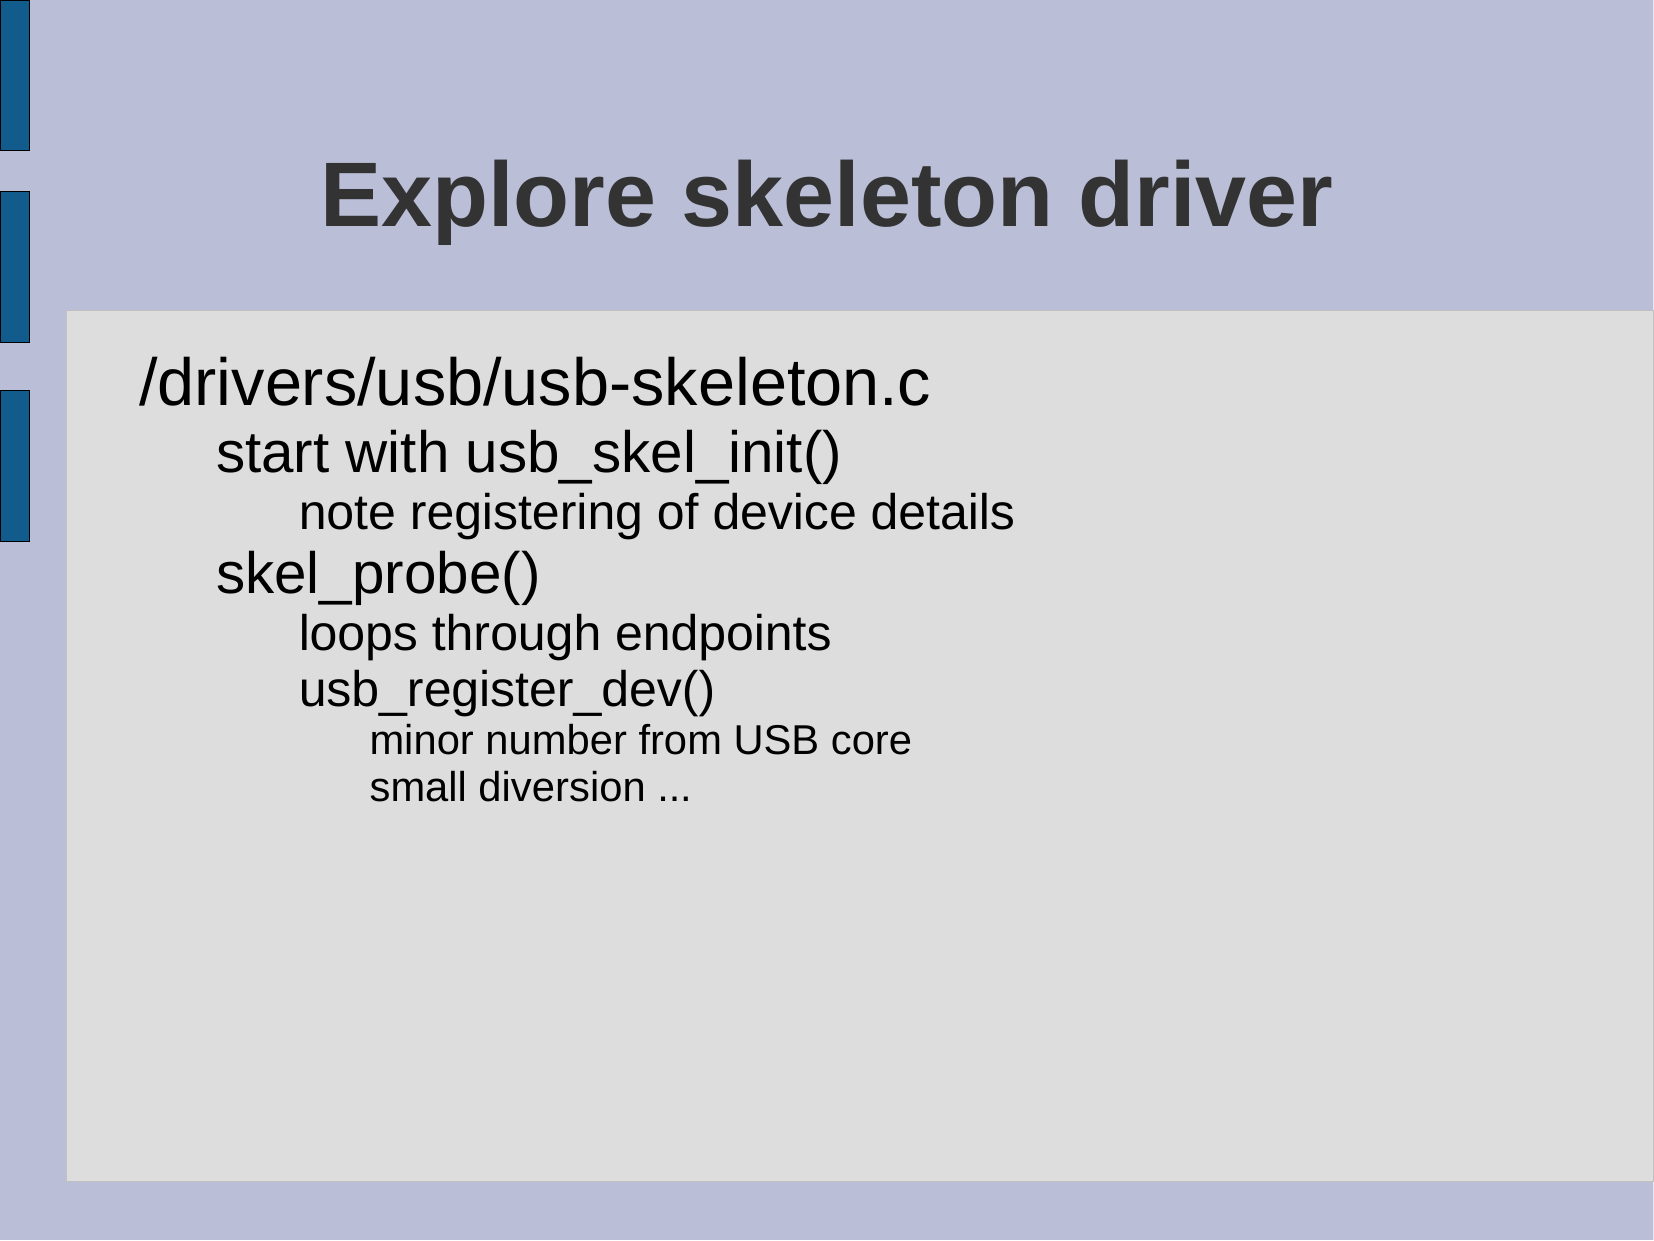

# Explore skeleton driver
/drivers/usb/usb-skeleton.c
start with usb_skel_init()
note registering of device details
skel_probe()
loops through endpoints
usb_register_dev()
minor number from USB core
small diversion ...